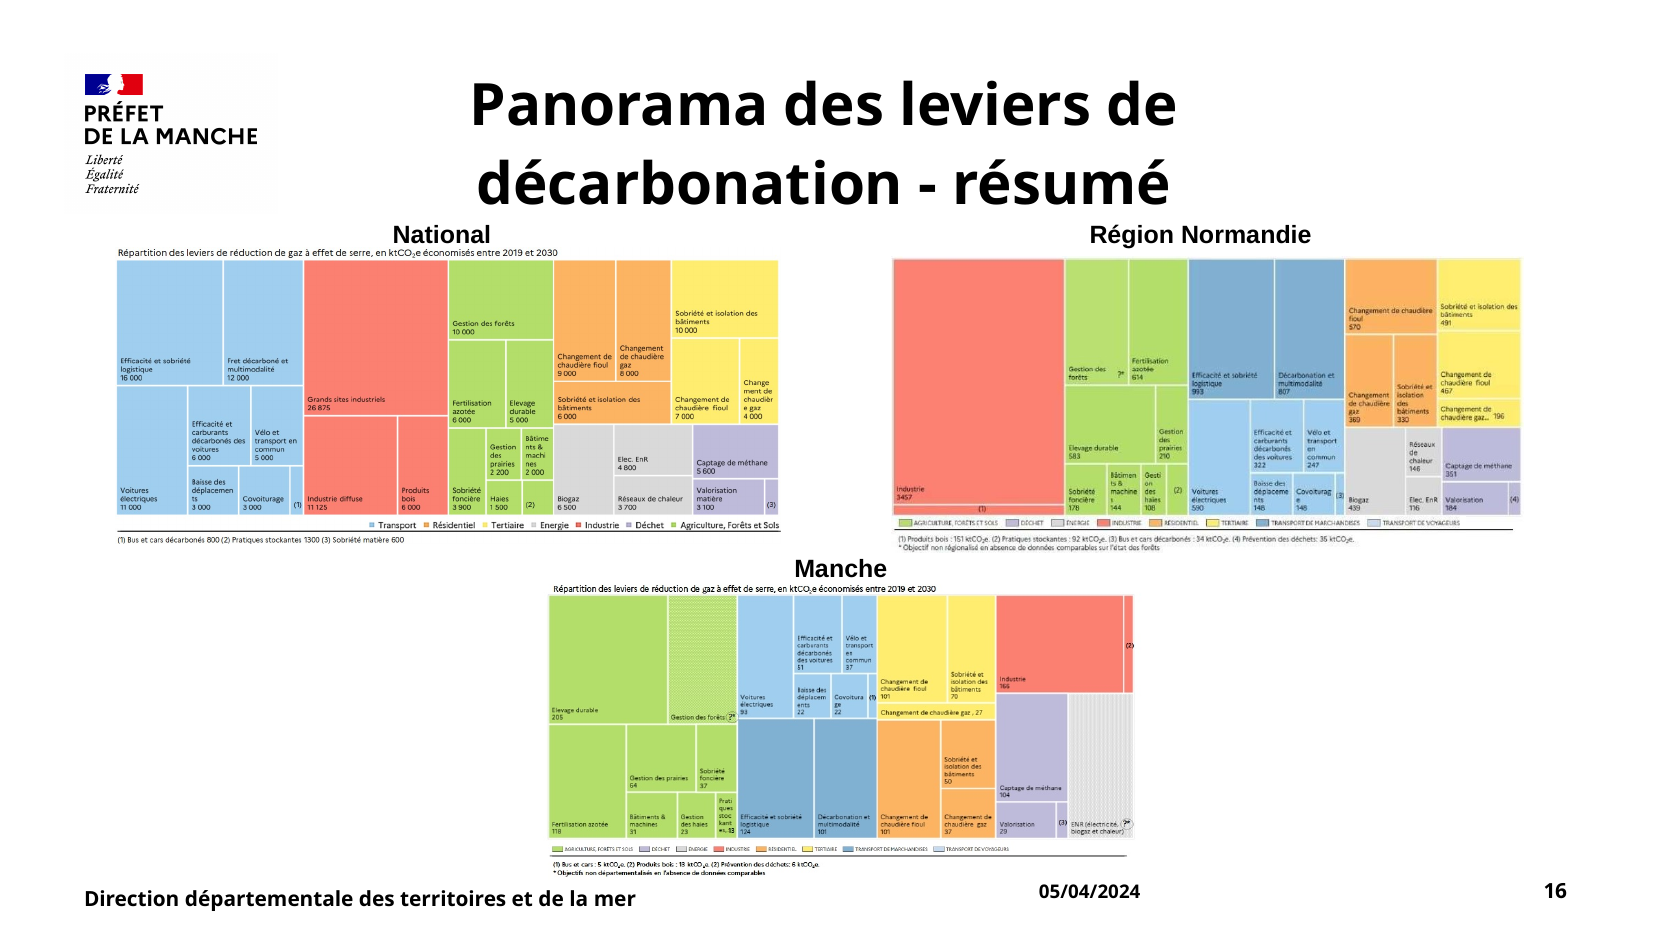

# Panorama des leviers de décarbonation - résumé
National
Région Normandie
Manche
16